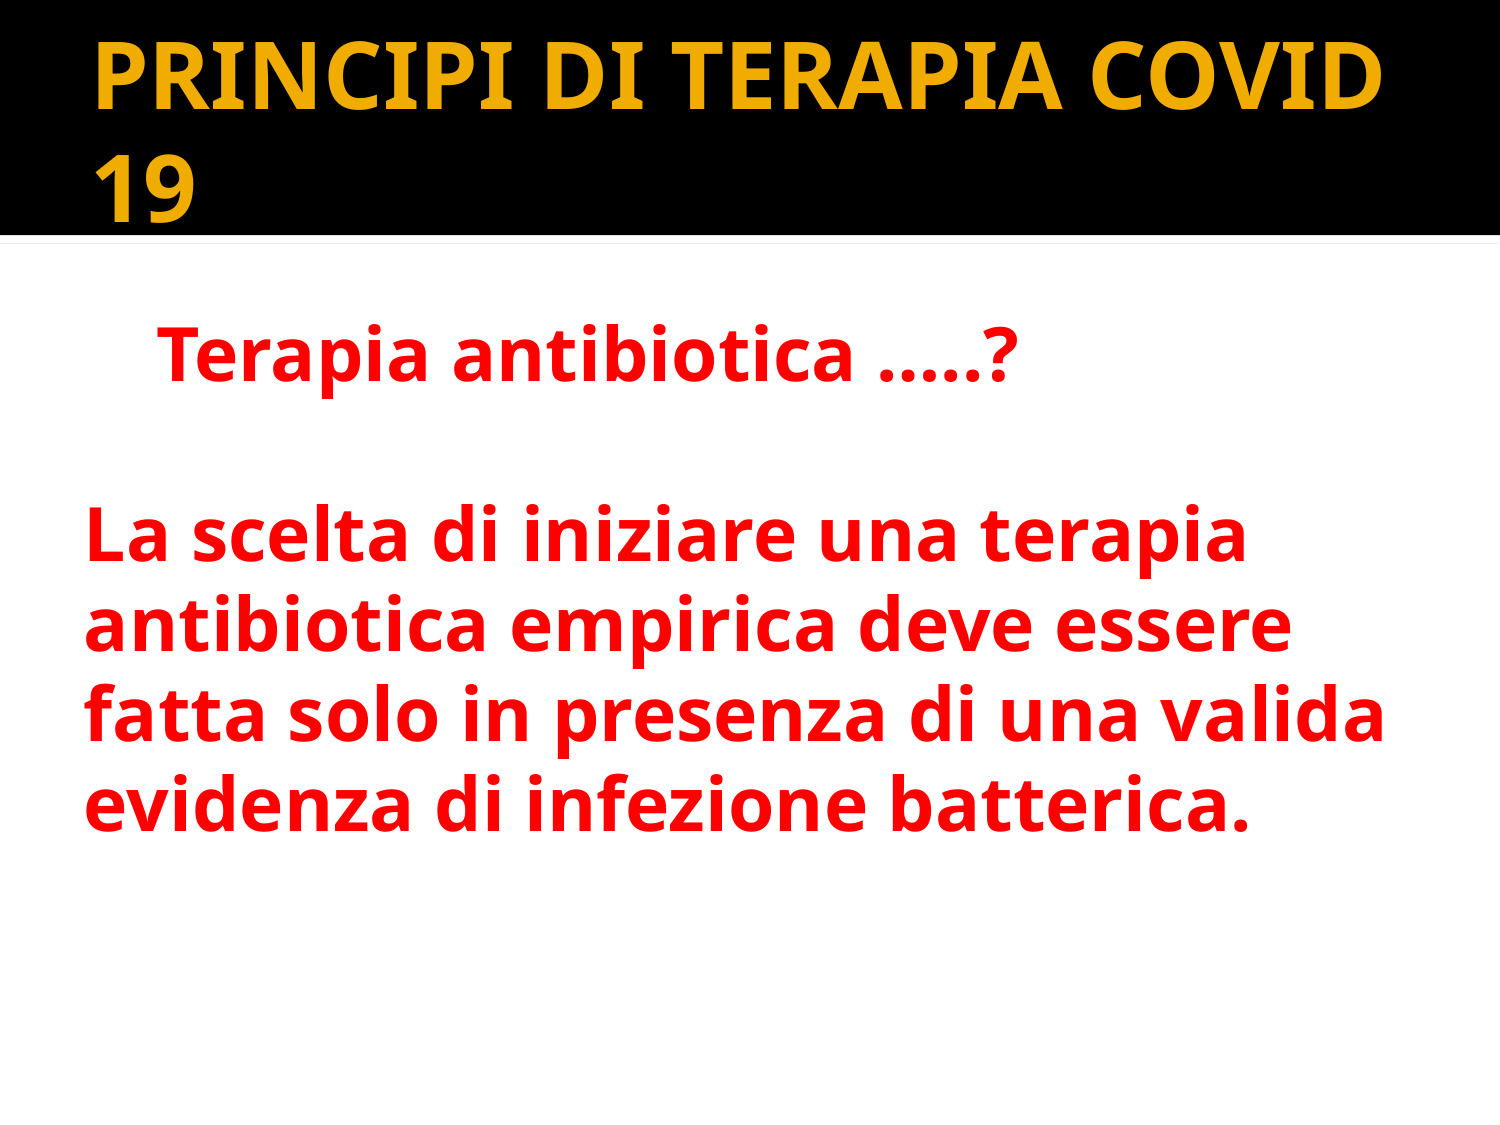

# PRINCIPI DI TERAPIA COVID 19
Terapia antibiotica …..?
La scelta di iniziare una terapia antibiotica empirica deve essere fatta solo in presenza di una valida evidenza di infezione batterica.